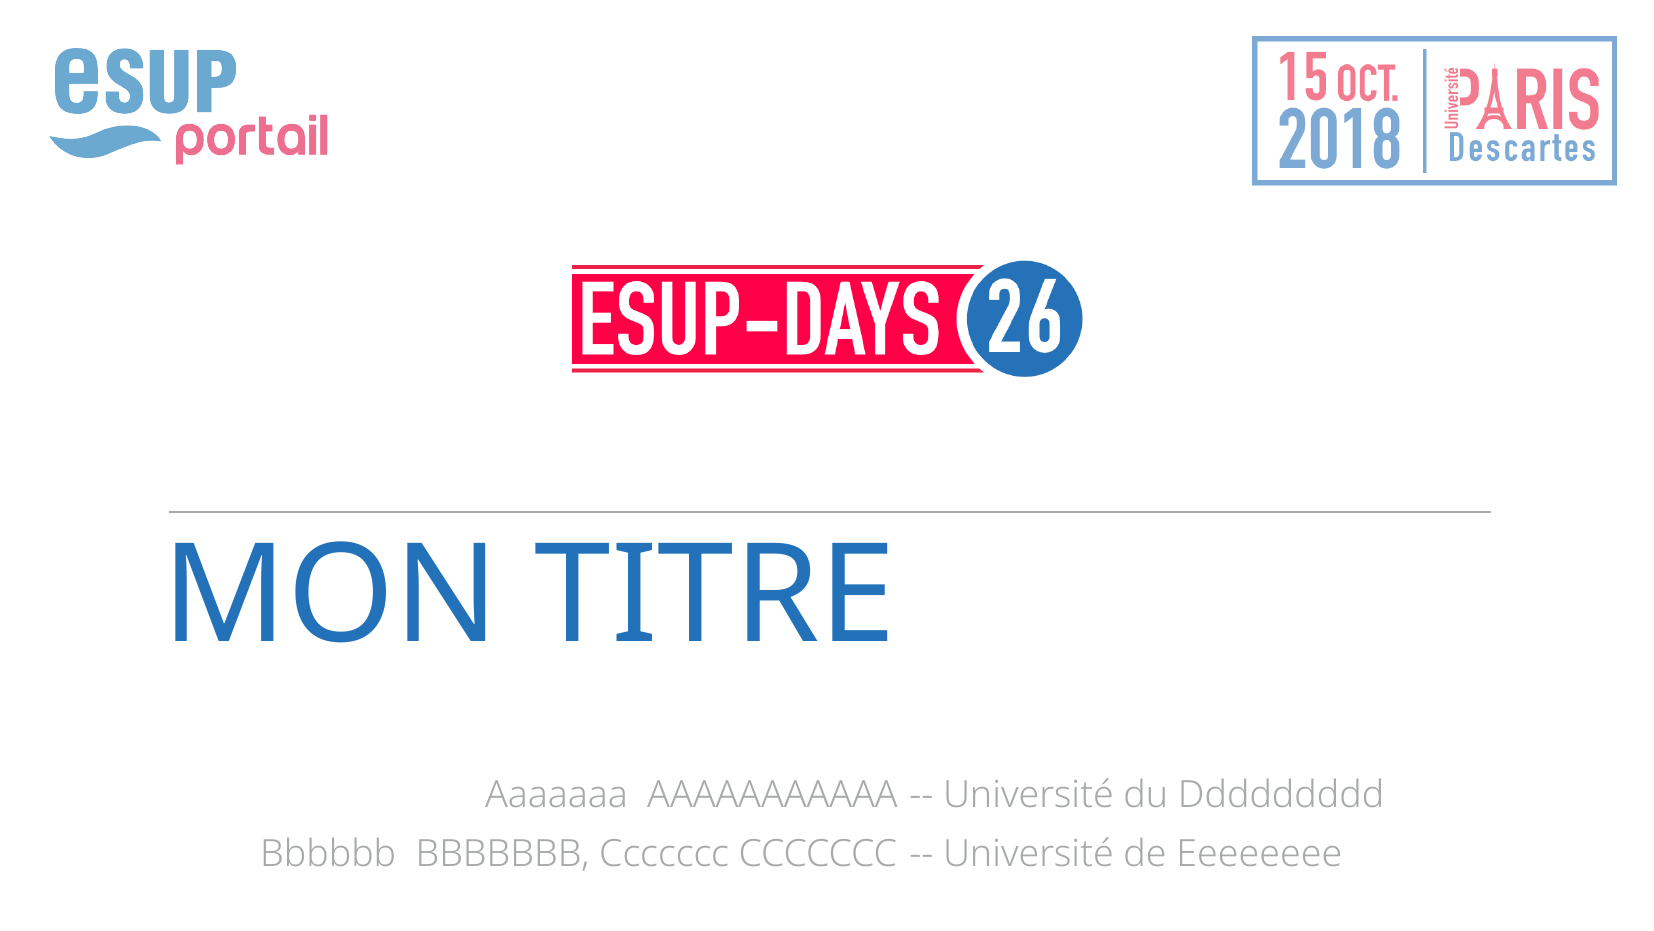

MON TITRE
Aaaaaaa AAAAAAAAAAA
-- Université du Ddddddddd
Bbbbbb BBBBBBB, Ccccccc CCCCCCC
-- Université de Eeeeeeee